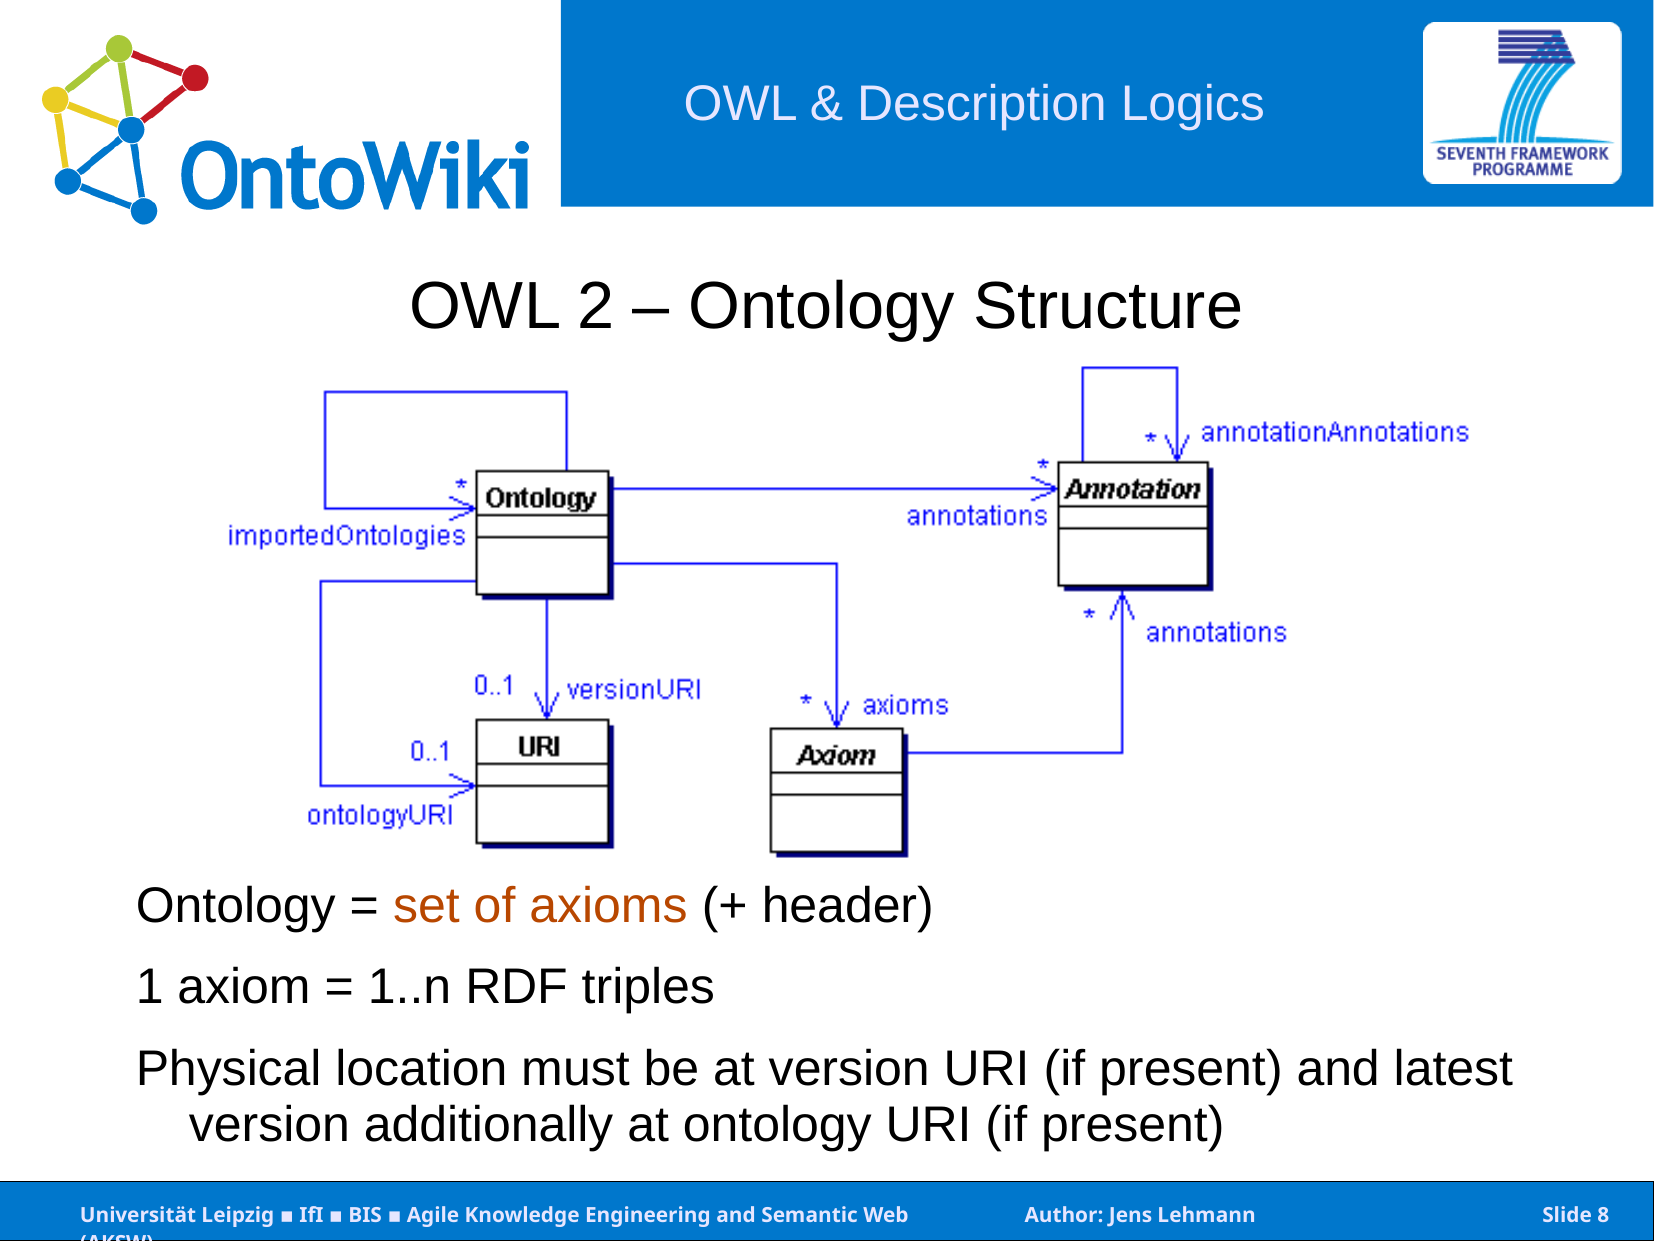

# OWL 2 – Ontology Structure
Ontology = set of axioms (+ header)
1 axiom = 1..n RDF triples
Physical location must be at version URI (if present) and latest version additionally at ontology URI (if present)